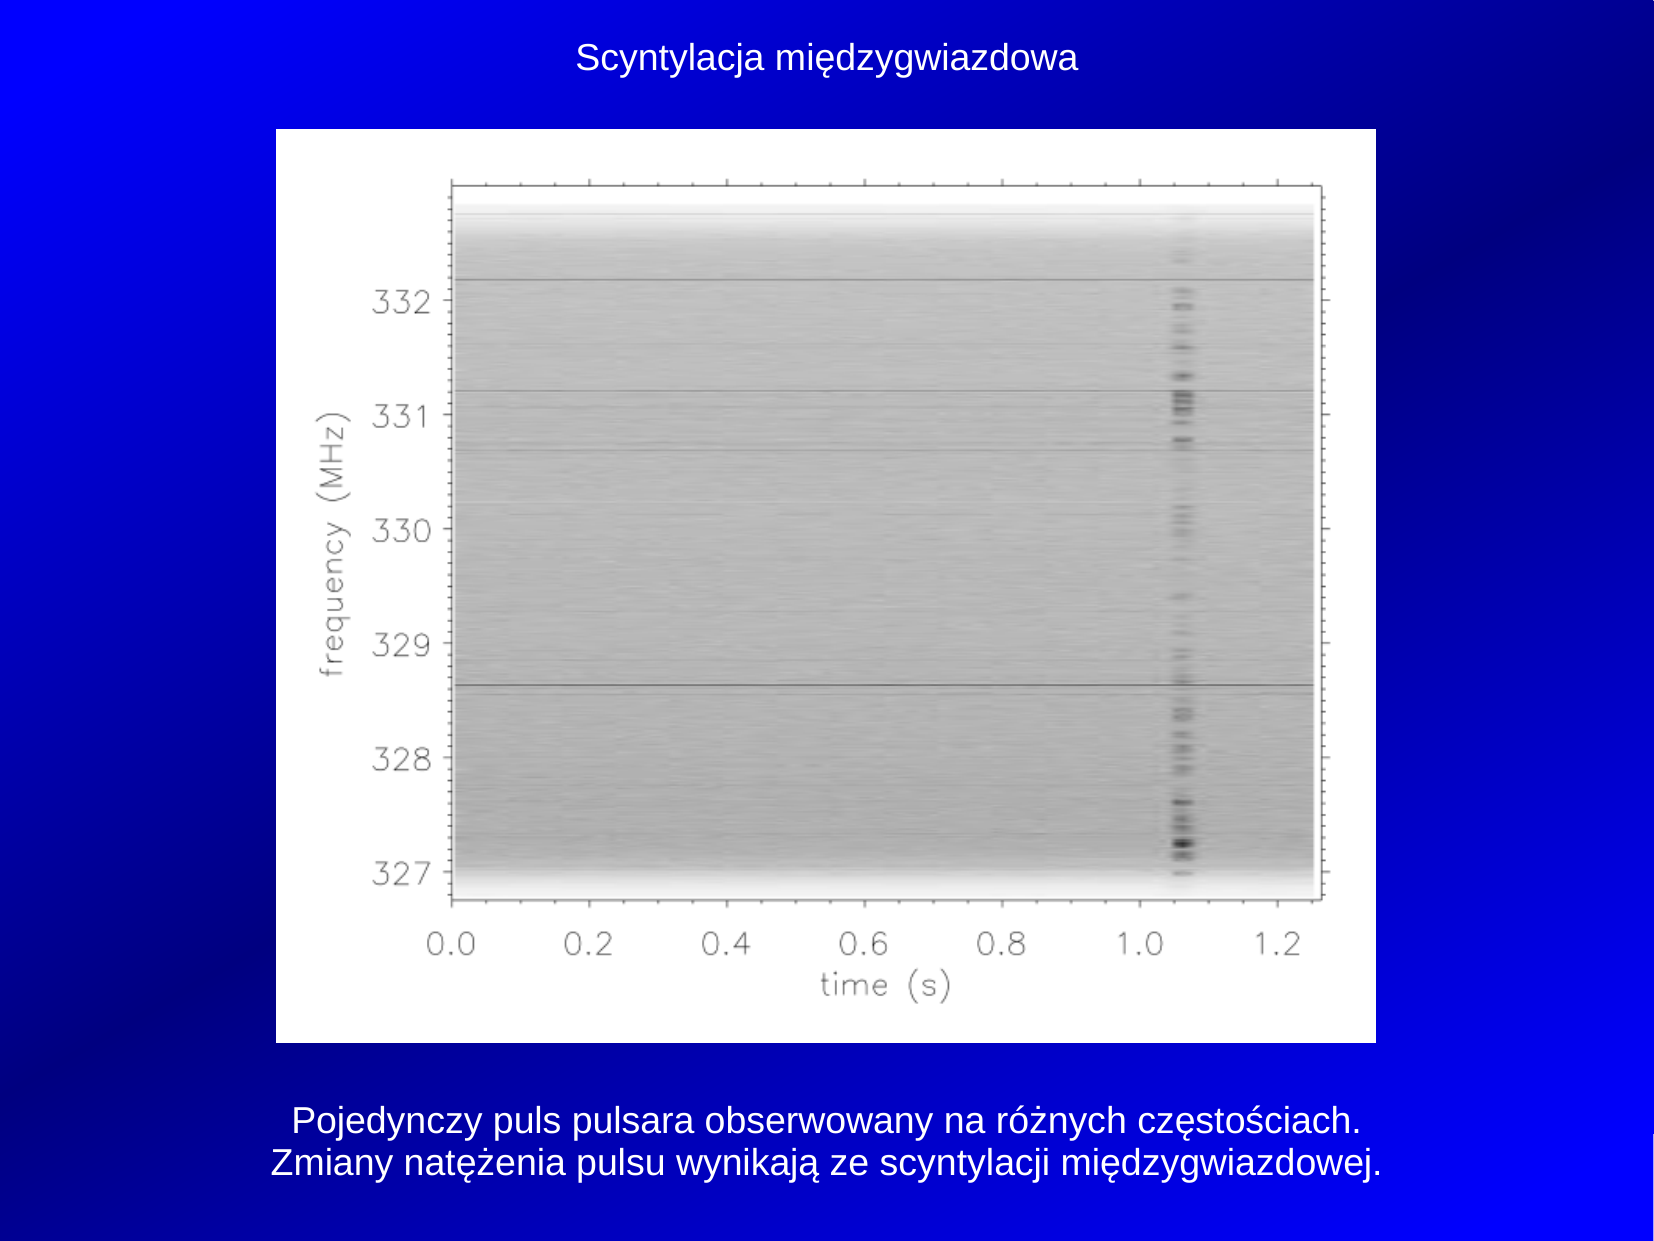

Scyntylacja międzygwiazdowa
Pojedynczy puls pulsara obserwowany na różnych częstościach.
Zmiany natężenia pulsu wynikają ze scyntylacji międzygwiazdowej.